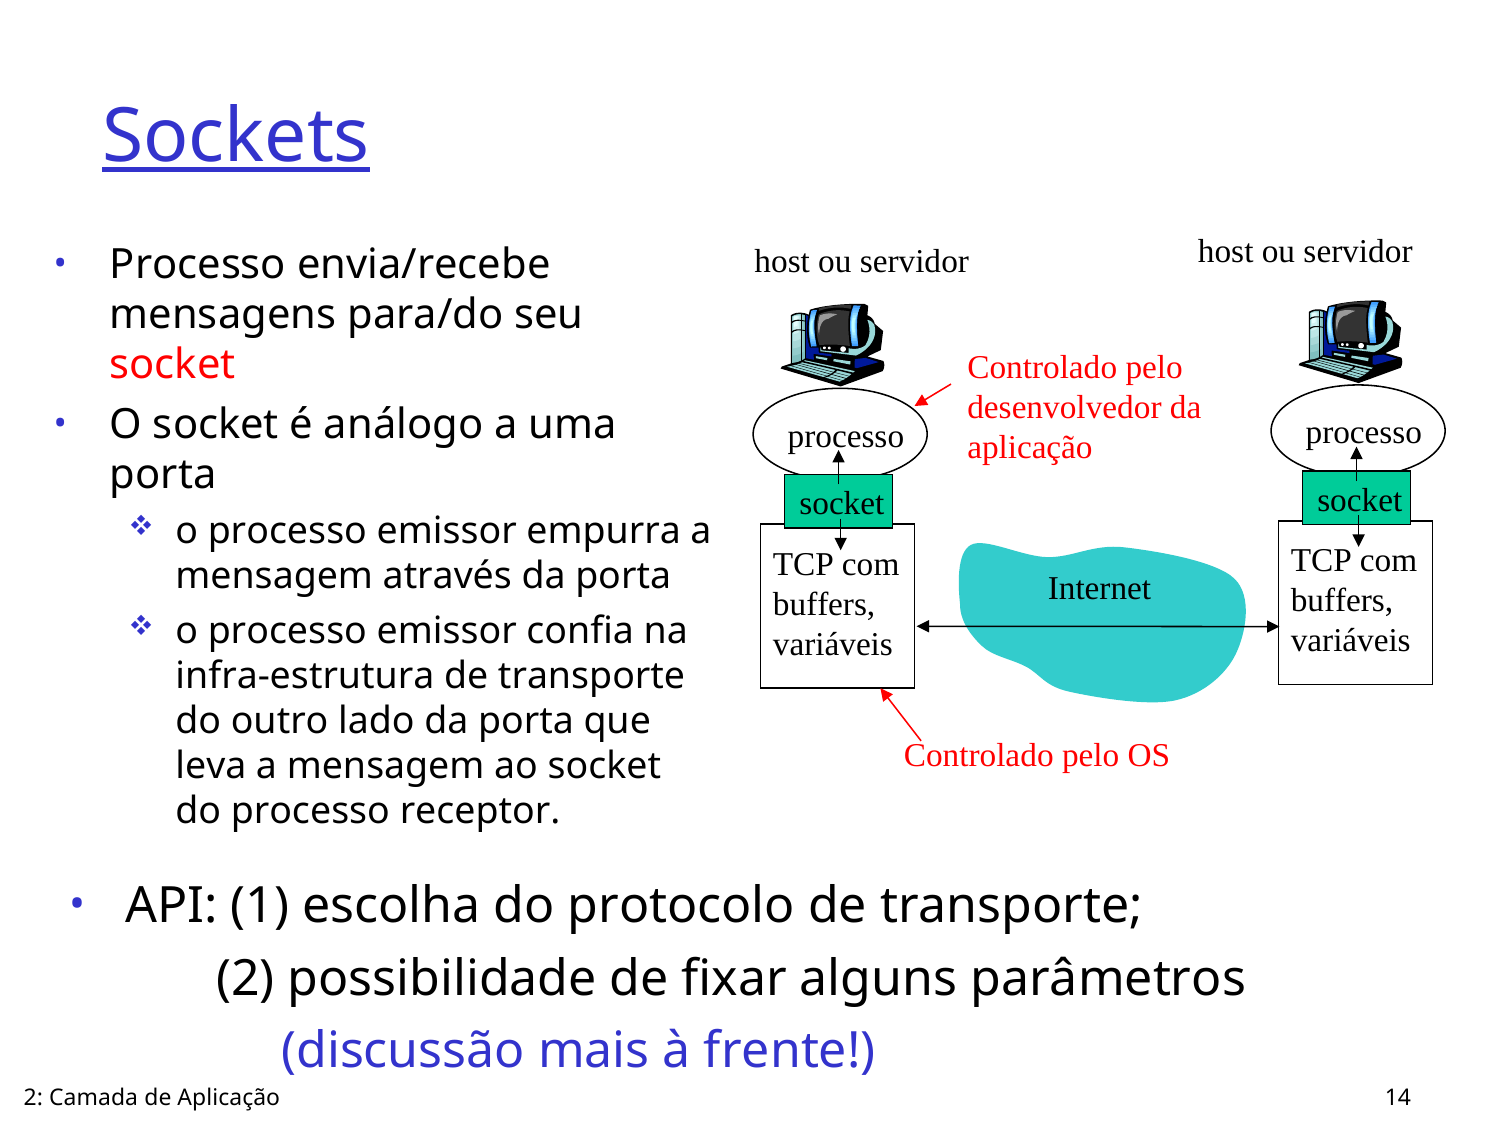

# Sockets
host ou servidor
processo
socket
TCP com
buffers,
variáveis
Processo envia/recebe mensagens para/do seu socket
O socket é análogo a uma porta
o processo emissor empurra a mensagem através da porta
o processo emissor confia na infra-estrutura de transporte do outro lado da porta que leva a mensagem ao socket do processo receptor.
host ou servidor
processo
socket
TCP com
buffers,
variáveis
Controlado pelo
desenvolvedor da
aplicação
Internet
Controlado pelo OS
API: (1) escolha do protocolo de transporte;
 (2) possibilidade de fixar alguns parâmetros
 (discussão mais à frente!)
14